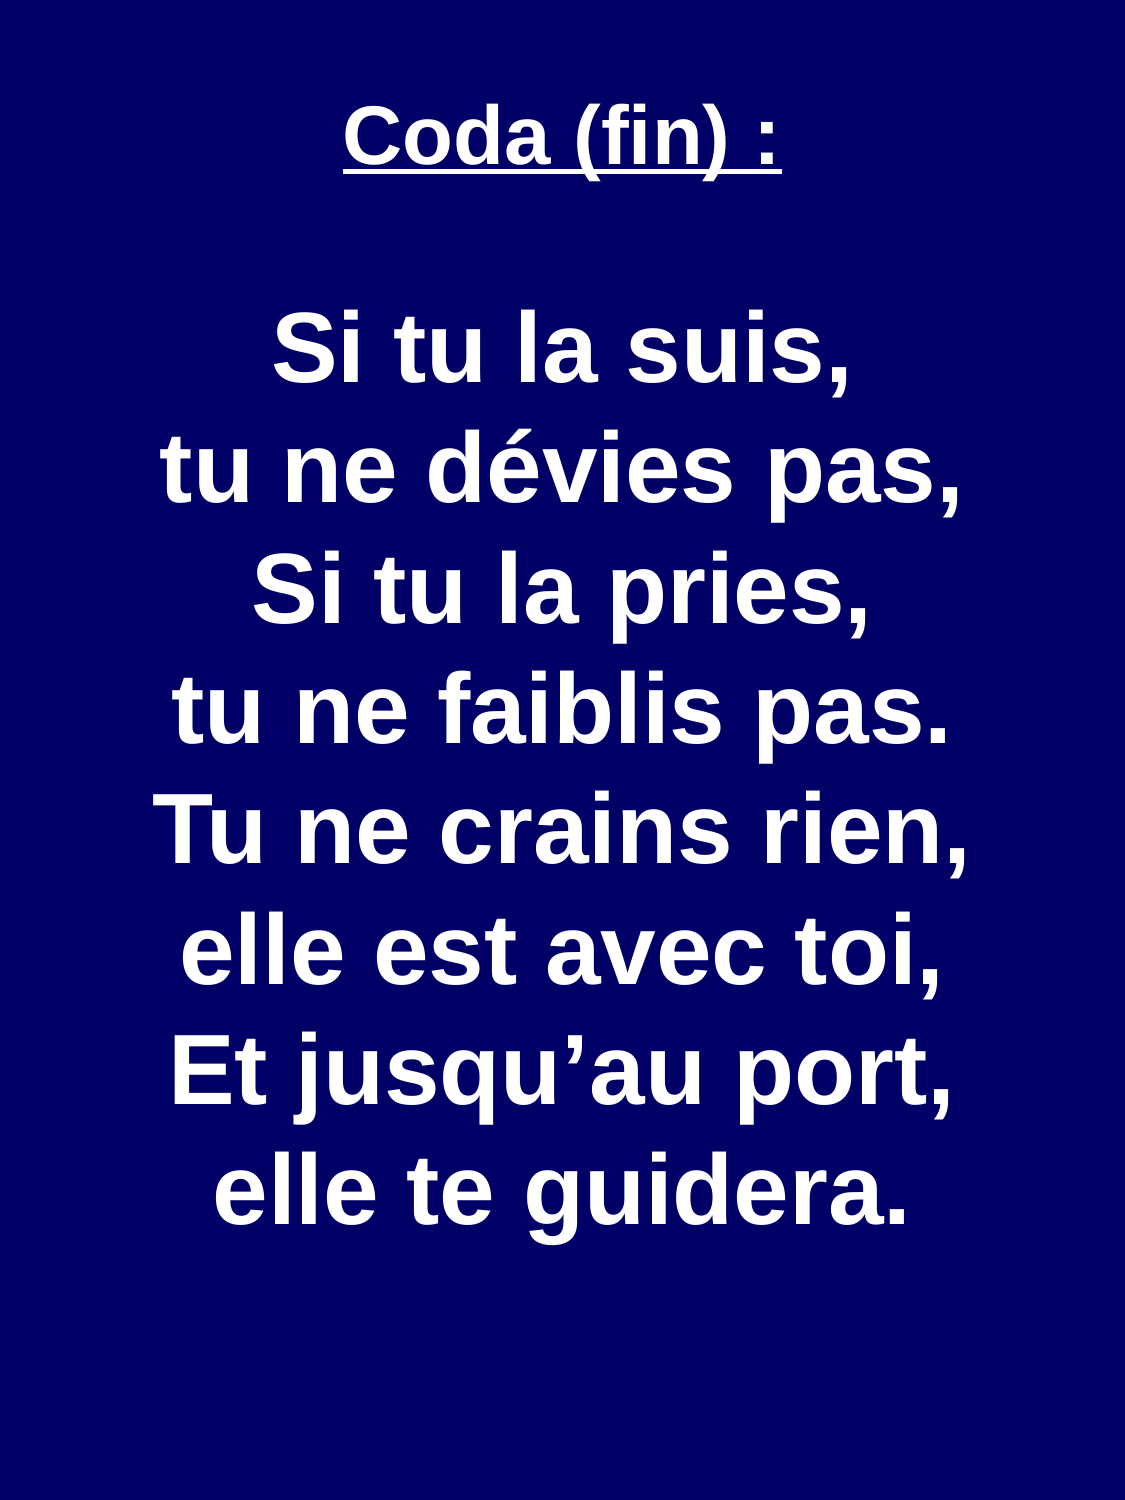

Coda (fin) :
Si tu la suis,
tu ne dévies pas,
Si tu la pries,
tu ne faiblis pas.
Tu ne crains rien,
elle est avec toi,
Et jusqu’au port,
elle te guidera.